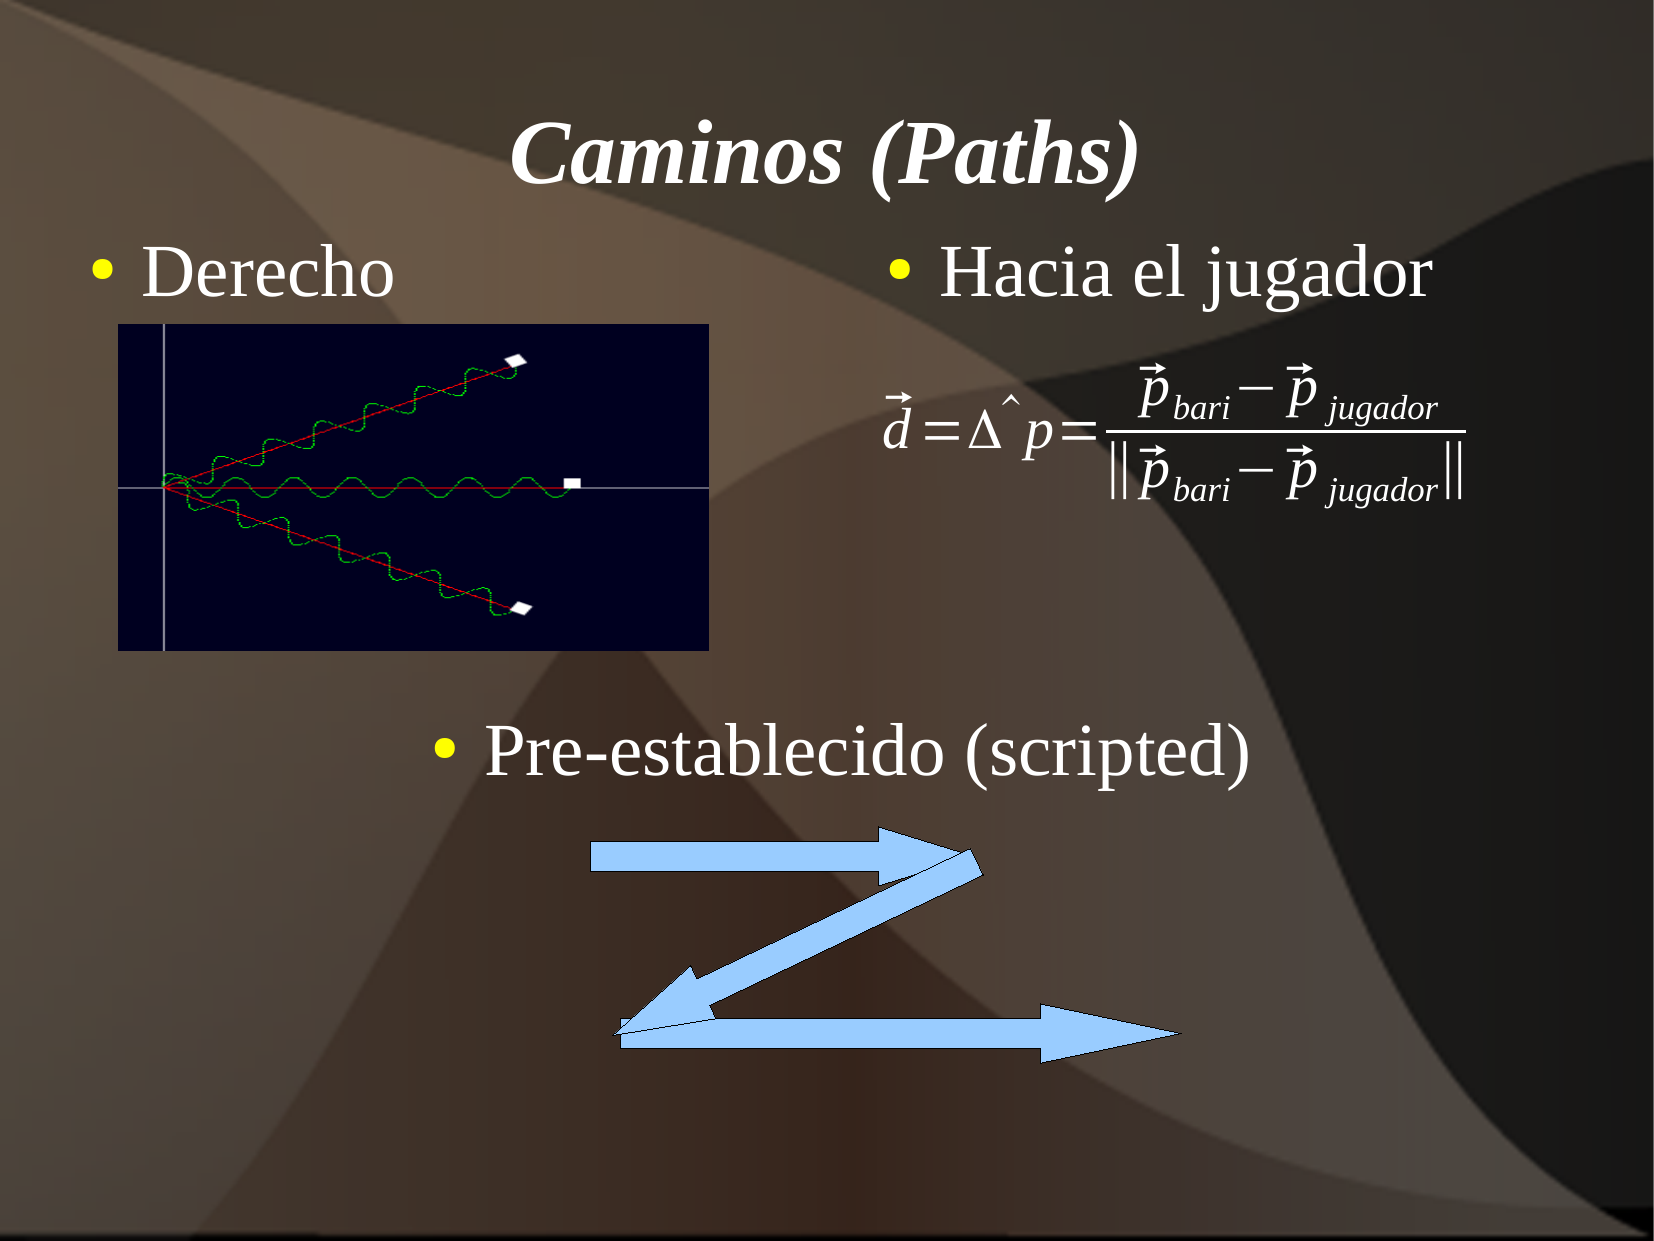

# Caminos (Paths)
Derecho
Hacia el jugador
Pre-establecido (scripted)